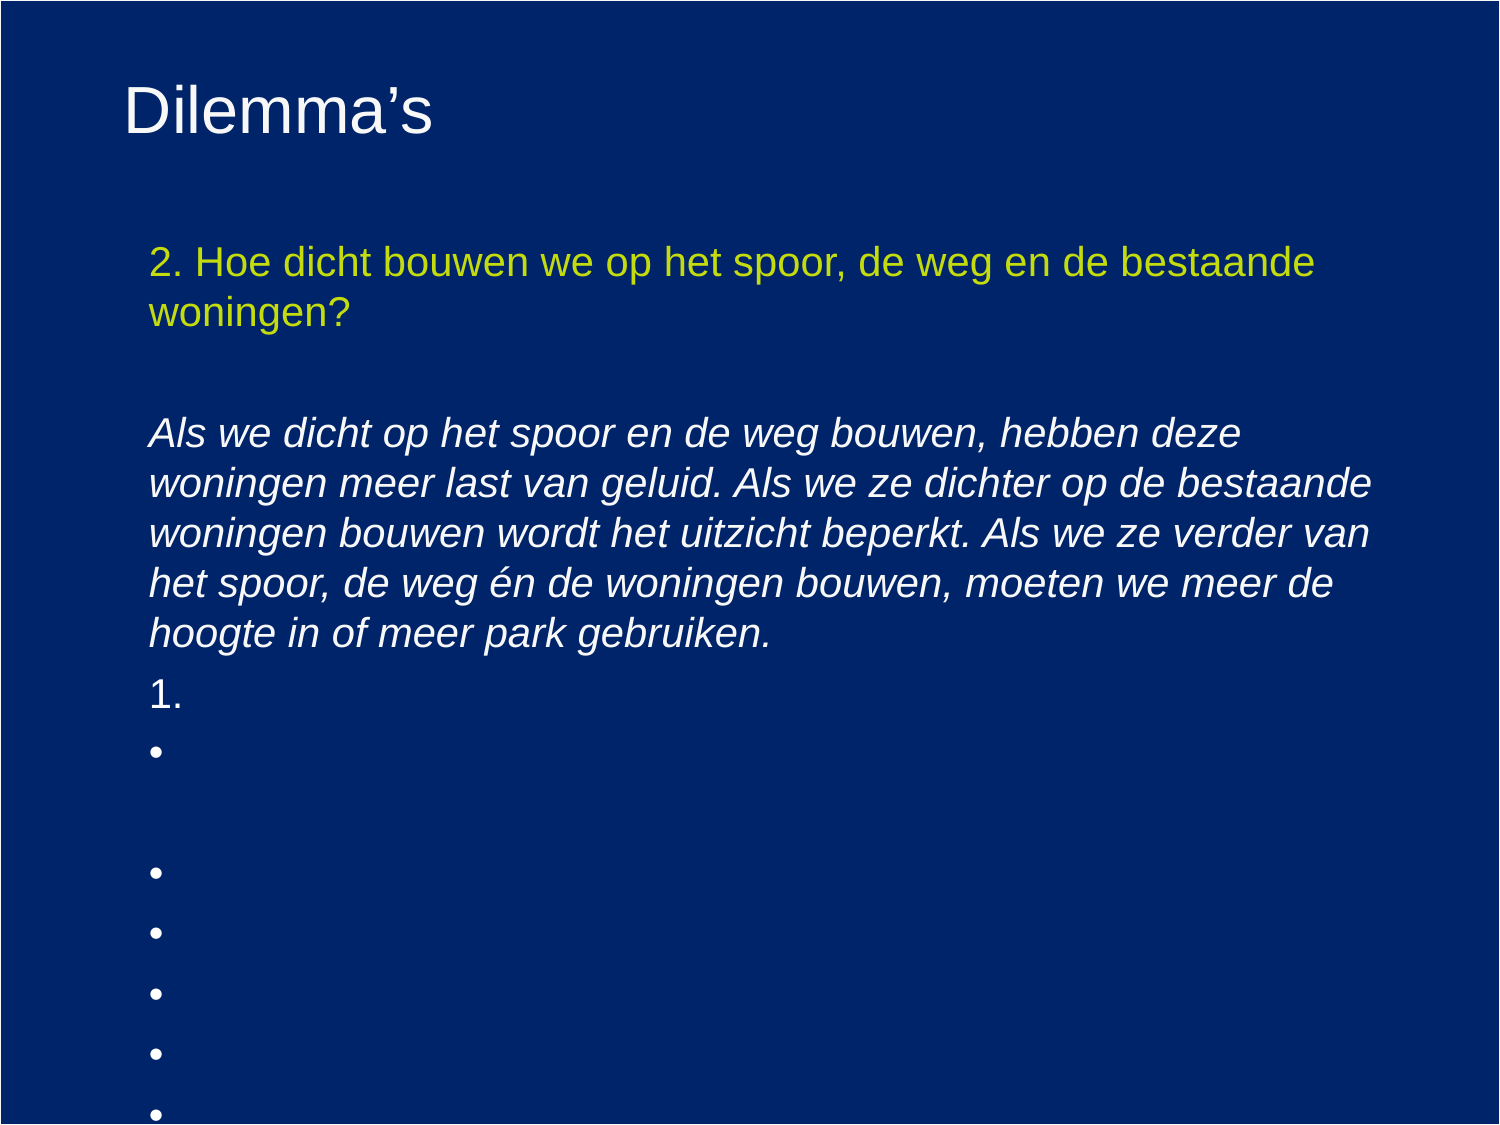

# Dilemma’s
2. Hoe dicht bouwen we op het spoor, de weg en de bestaande woningen?
Als we dicht op het spoor en de weg bouwen, hebben deze woningen meer last van geluid. Als we ze dichter op de bestaande woningen bouwen wordt het uitzicht beperkt. Als we ze verder van het spoor, de weg én de woningen bouwen, moeten we meer de hoogte in of meer park gebruiken.